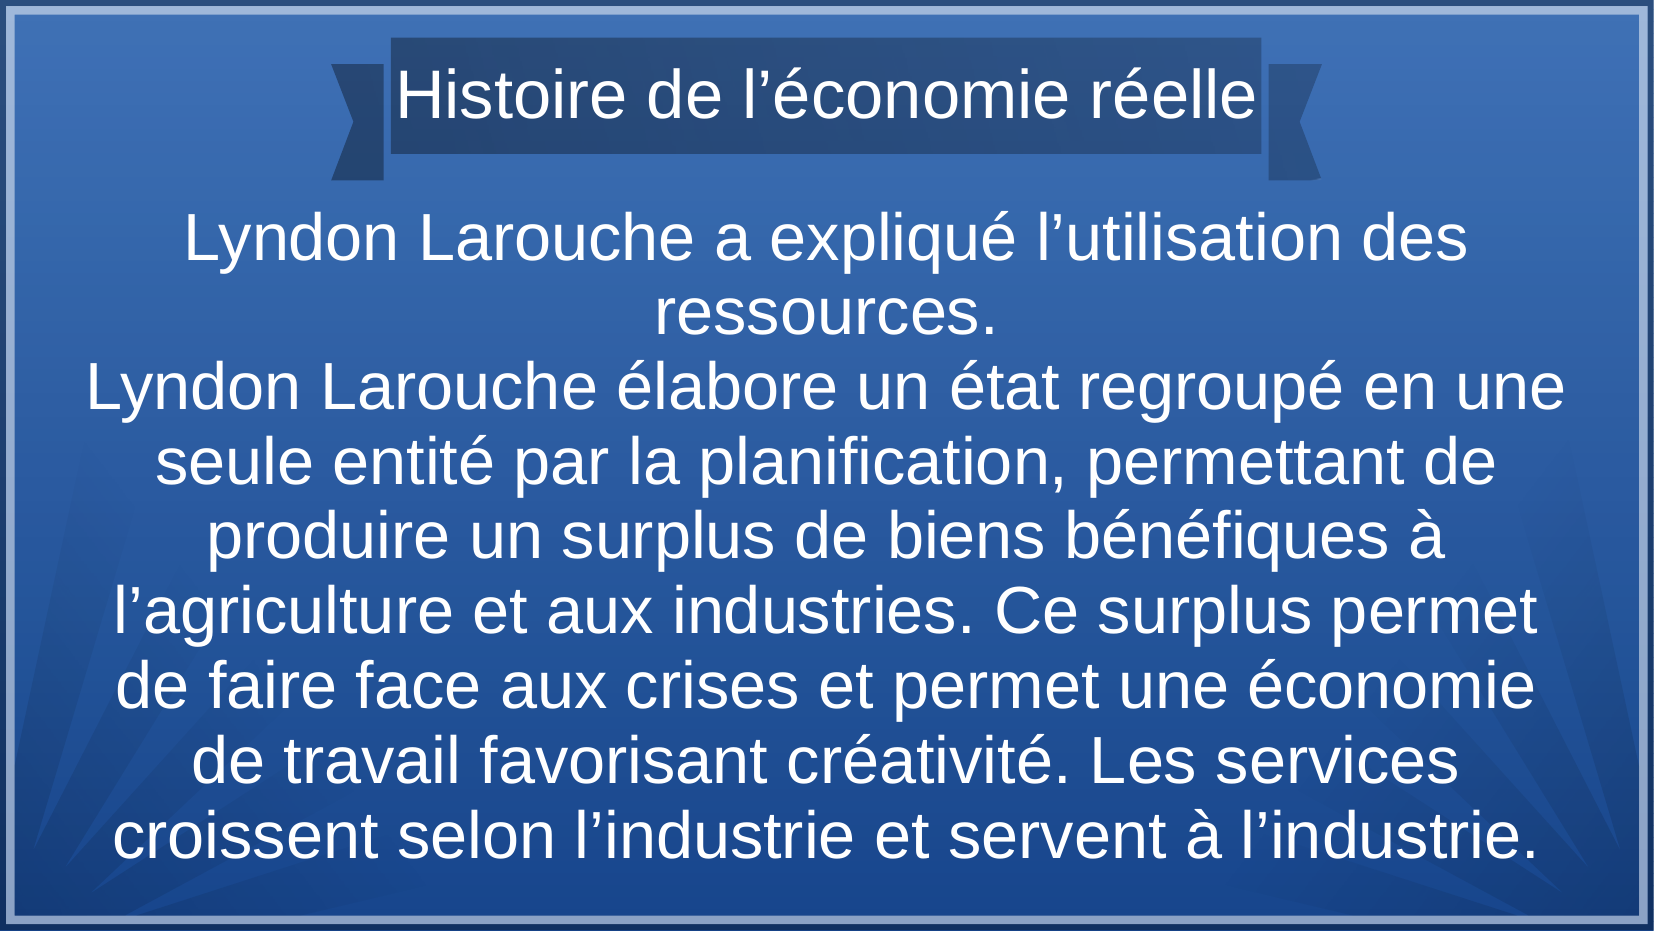

# Histoire de l’économie réelle
Lyndon Larouche a expliqué l’utilisation des ressources.
Lyndon Larouche élabore un état regroupé en une seule entité par la planification, permettant de produire un surplus de biens bénéfiques à l’agriculture et aux industries. Ce surplus permet de faire face aux crises et permet une économie de travail favorisant créativité. Les services croissent selon l’industrie et servent à l’industrie.